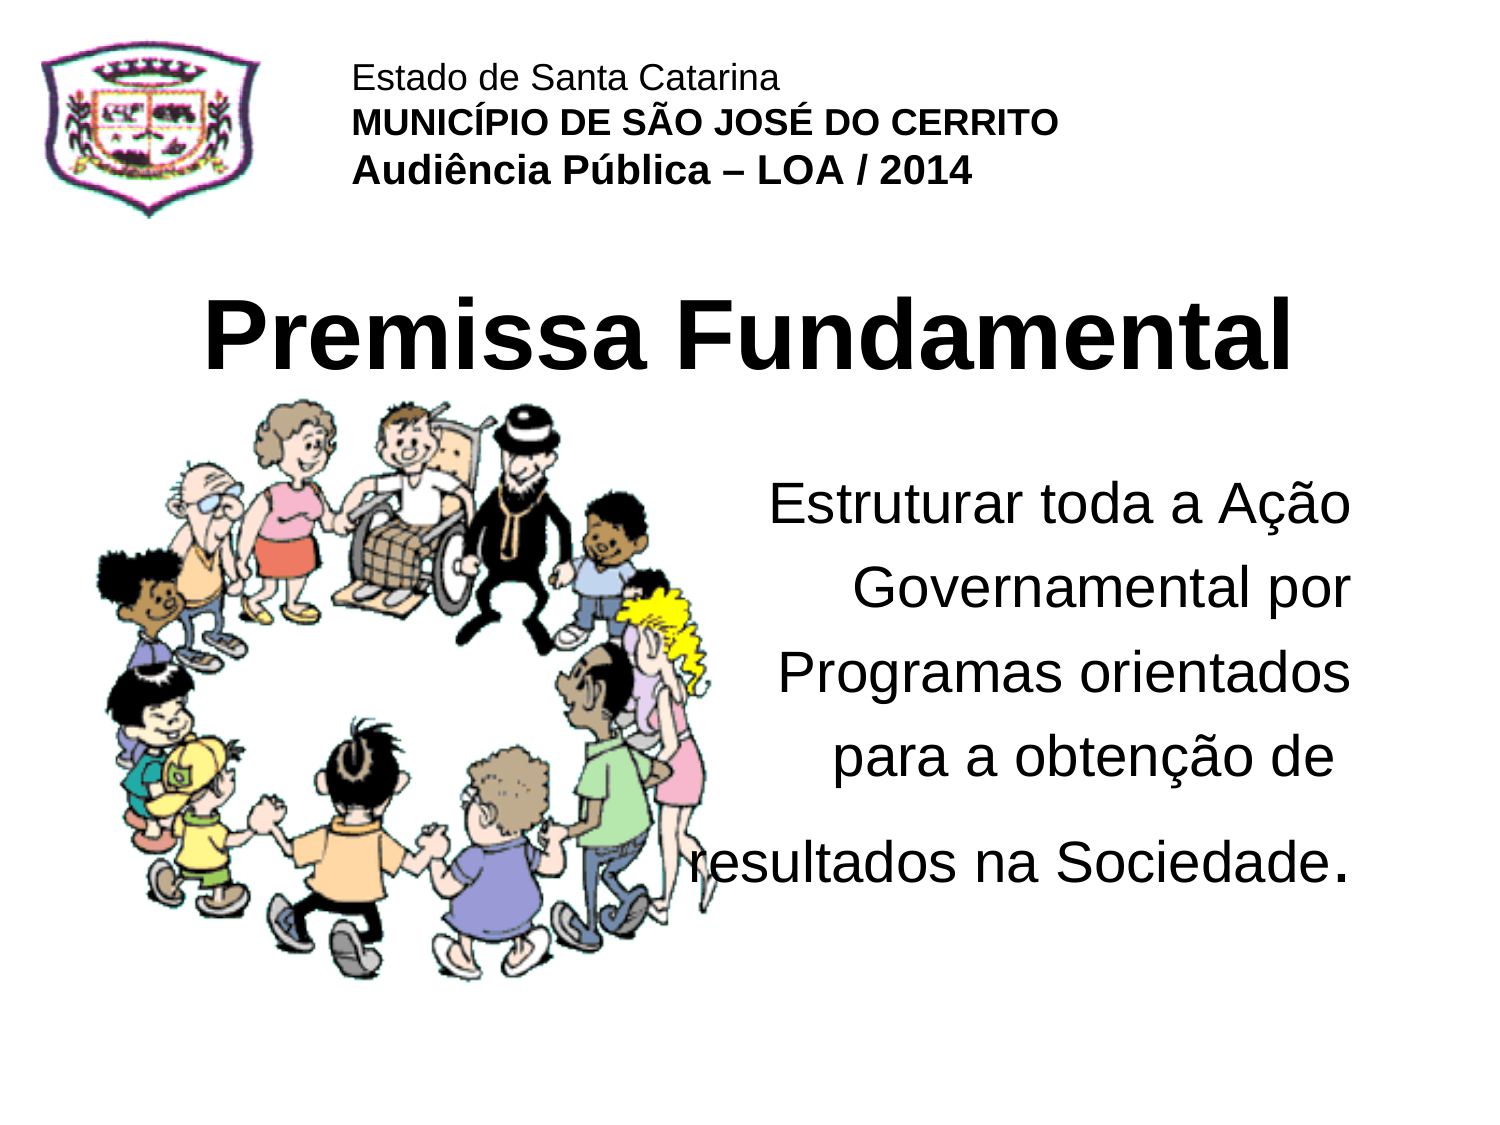

# Estado de Santa Catarina MUNICÍPIO DE SÃO JOSÉ DO CERRITO Audiência Pública – LOA / 2014
Premissa Fundamental
Estruturar toda a Ação
Governamental por
Programas orientados
para a obtenção de
resultados na Sociedade.